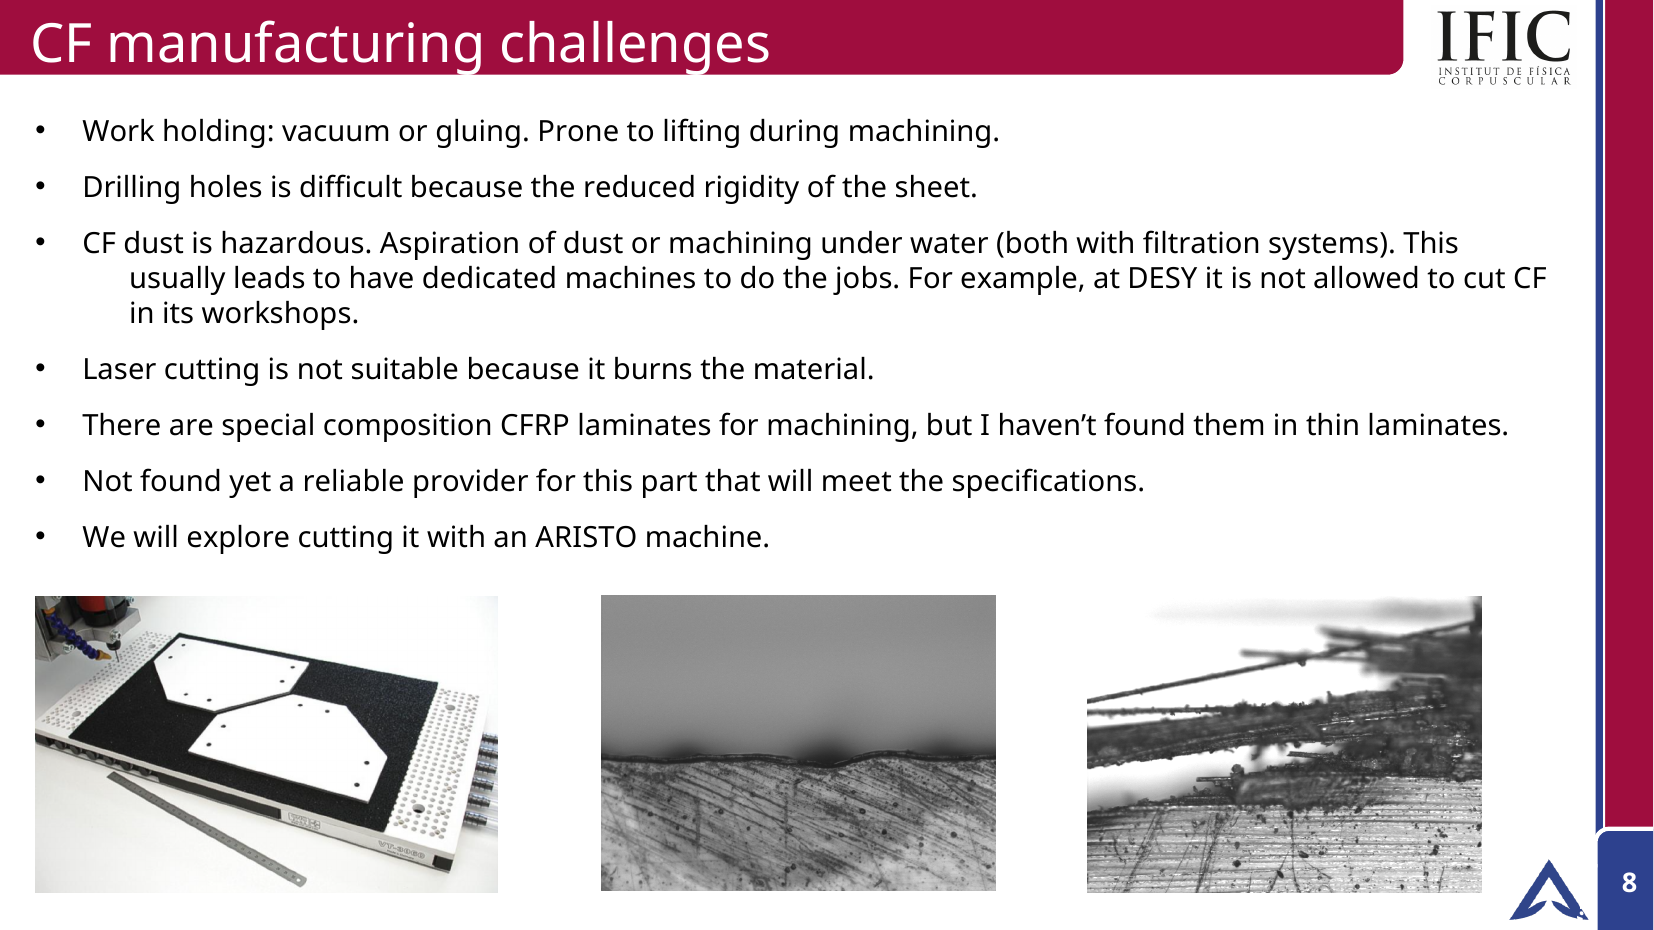

# CF manufacturing challenges
Work holding: vacuum or gluing. Prone to lifting during machining.
Drilling holes is difficult because the reduced rigidity of the sheet.
CF dust is hazardous. Aspiration of dust or machining under water (both with filtration systems). This usually leads to have dedicated machines to do the jobs. For example, at DESY it is not allowed to cut CF in its workshops.
Laser cutting is not suitable because it burns the material.
There are special composition CFRP laminates for machining, but I haven’t found them in thin laminates.
Not found yet a reliable provider for this part that will meet the specifications.
We will explore cutting it with an ARISTO machine.